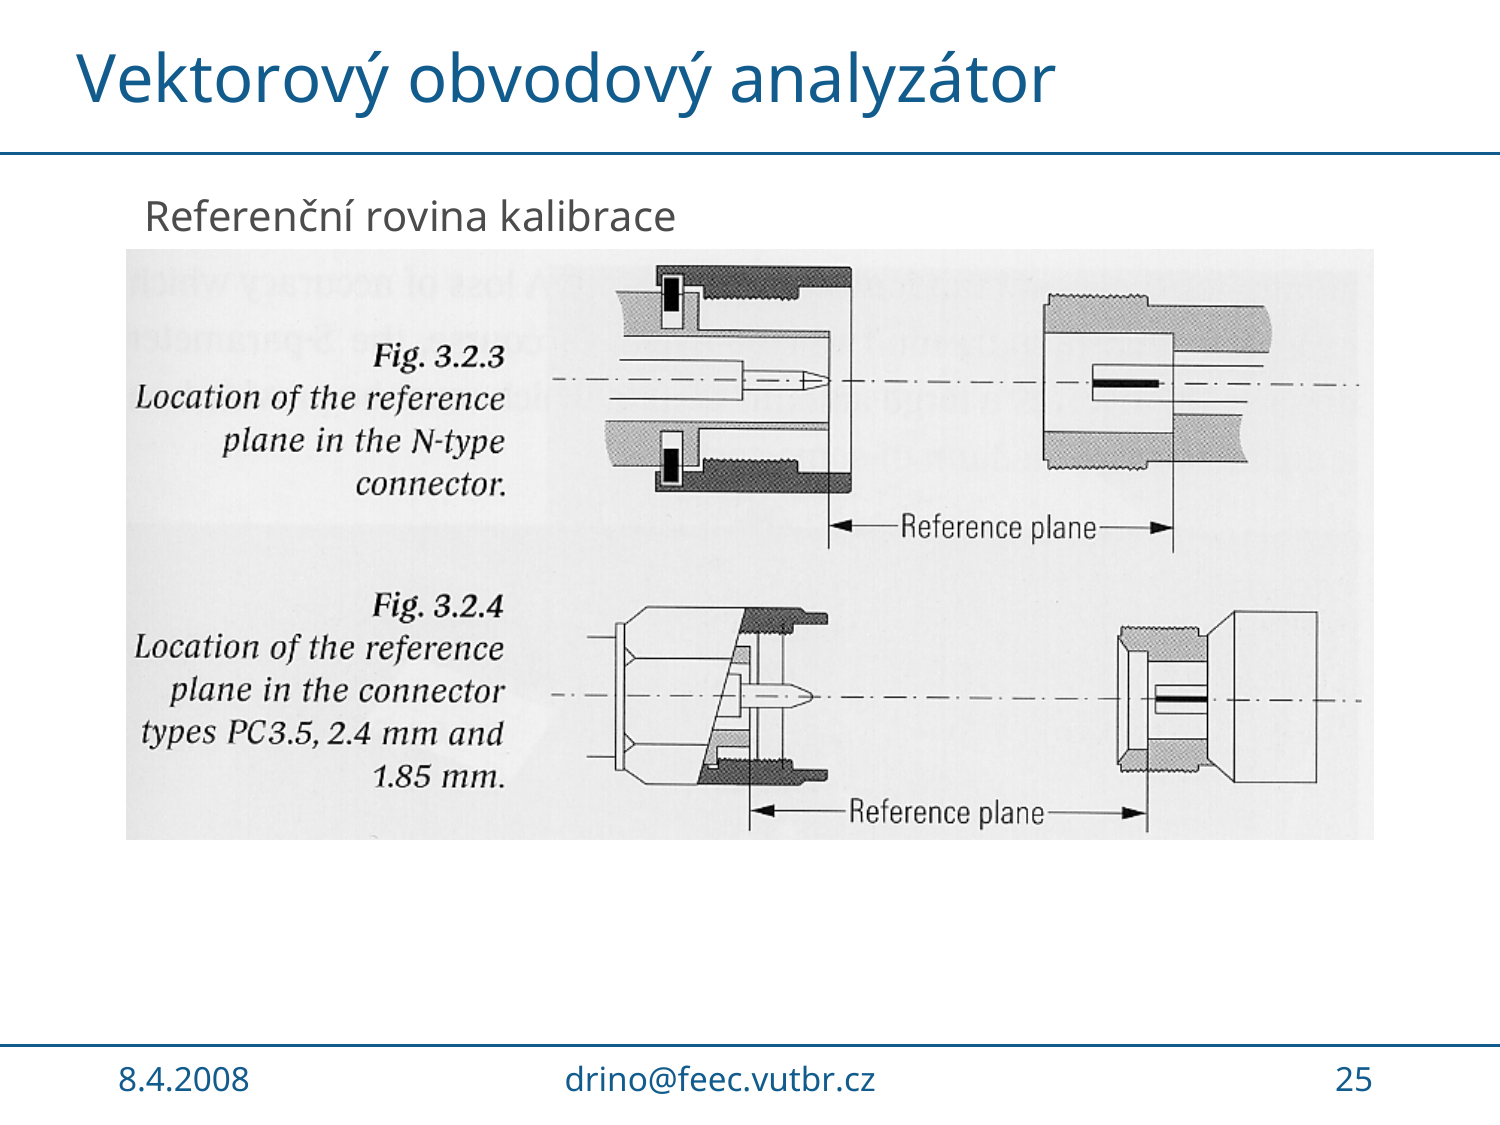

# Vektorový obvodový analyzátor
Referenční rovina kalibrace
8.4.2008
drino@feec.vutbr.cz